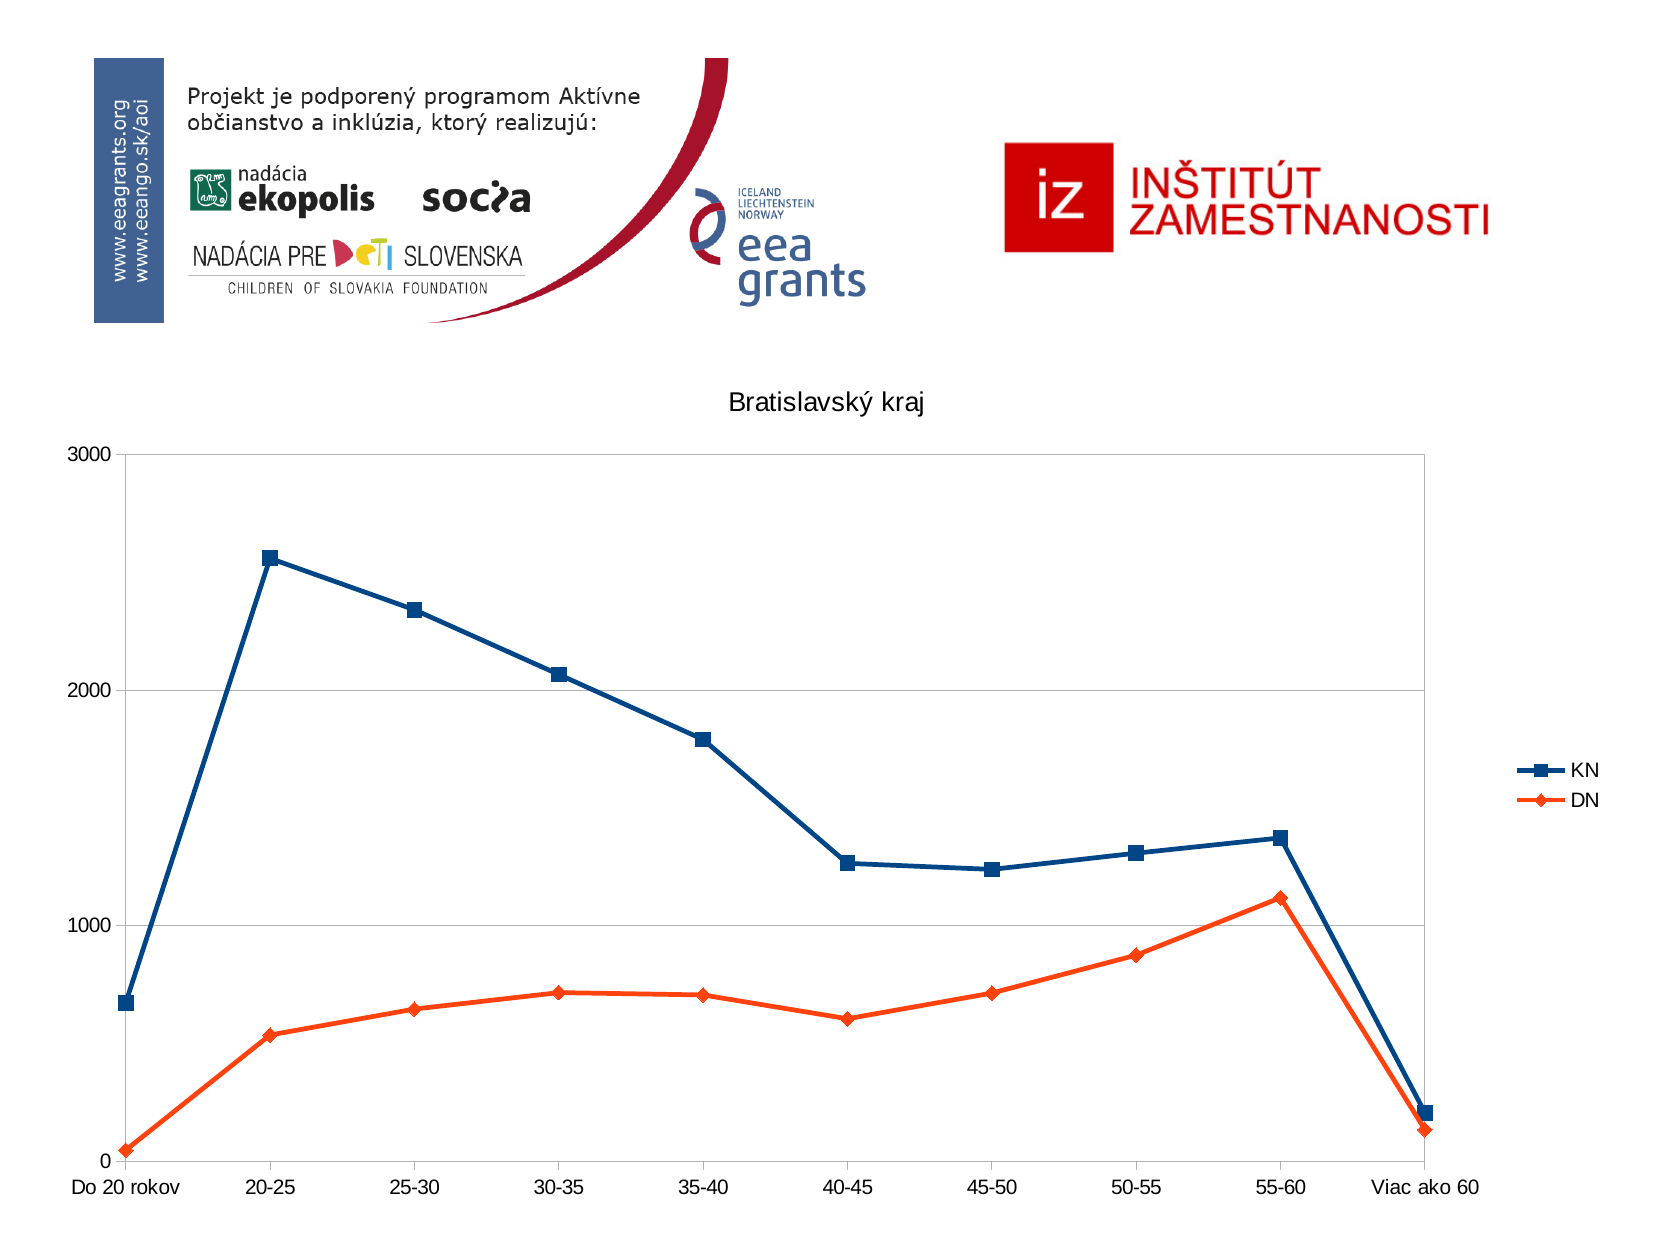

### Chart: Bratislavský kraj
| Category | KN | DN |
|---|---|---|
| Do 20 rokov | 671.0 | 46.0 |
| 20-25 | 2559.0 | 535.0 |
| 25-30 | 2341.0 | 645.0 |
| 30-35 | 2066.0 | 715.0 |
| 35-40 | 1790.0 | 705.0 |
| 40-45 | 1264.0 | 604.0 |
| 45-50 | 1238.0 | 713.0 |
| 50-55 | 1307.0 | 874.0 |
| 55-60 | 1372.0 | 1118.0 |
| Viac ako 60 | 205.0 | 133.0 |BRATISLAVSKÝ KRAJ
#